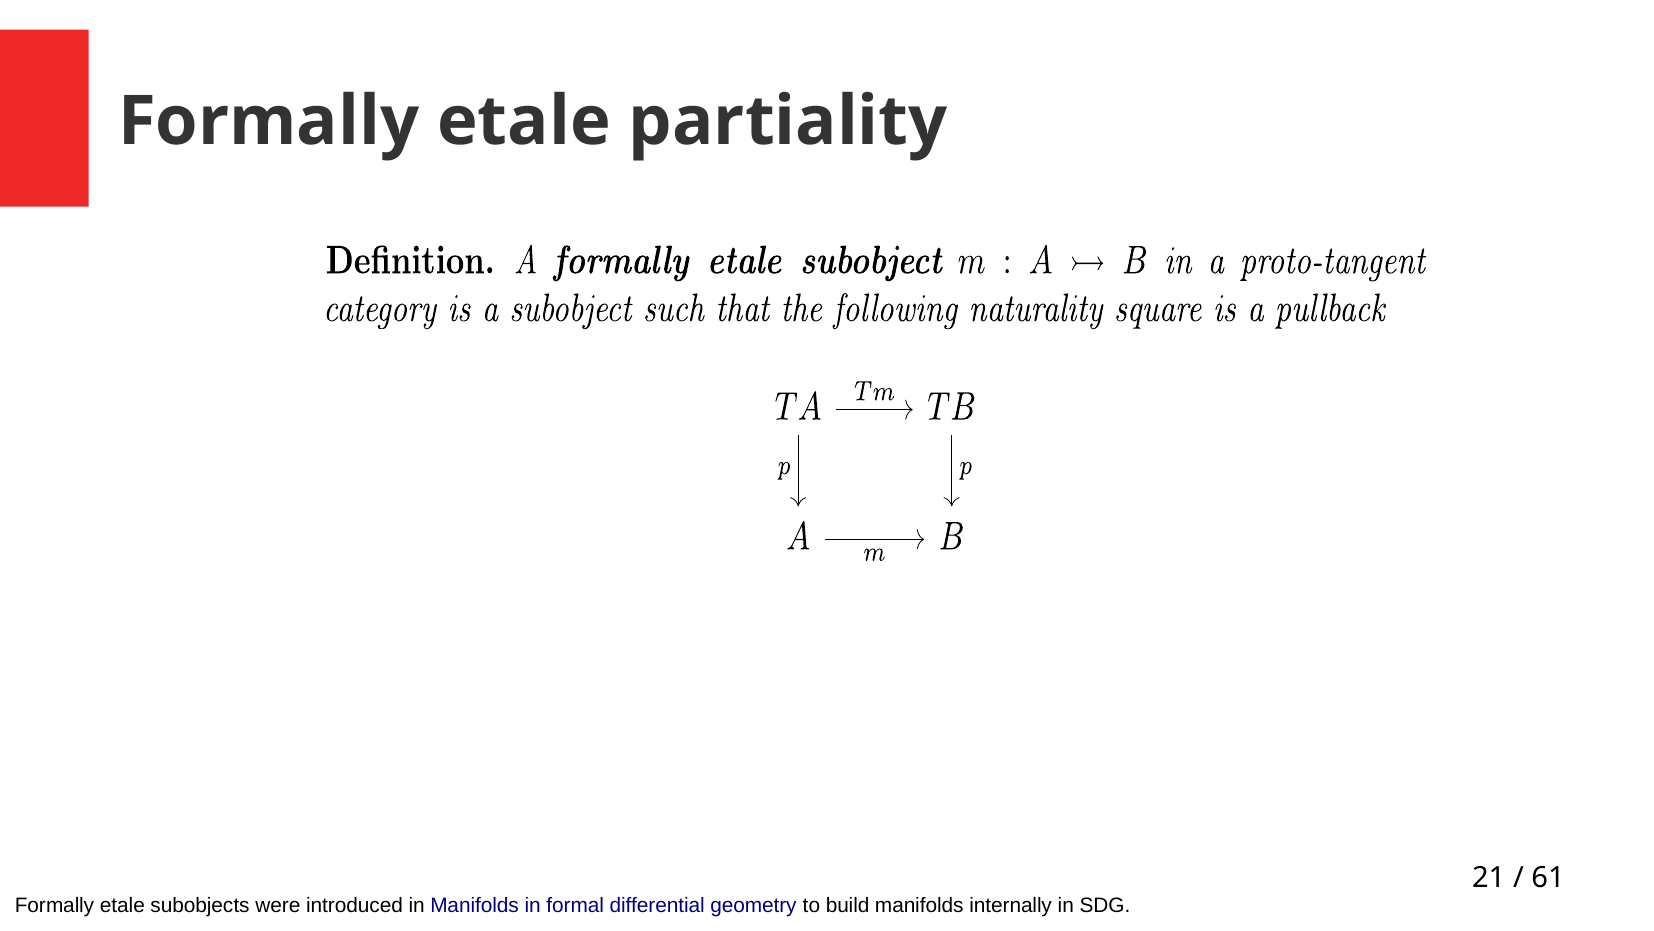

# Formally etale partiality
21
Formally etale subobjects were introduced in Manifolds in formal differential geometry to build manifolds internally in SDG.